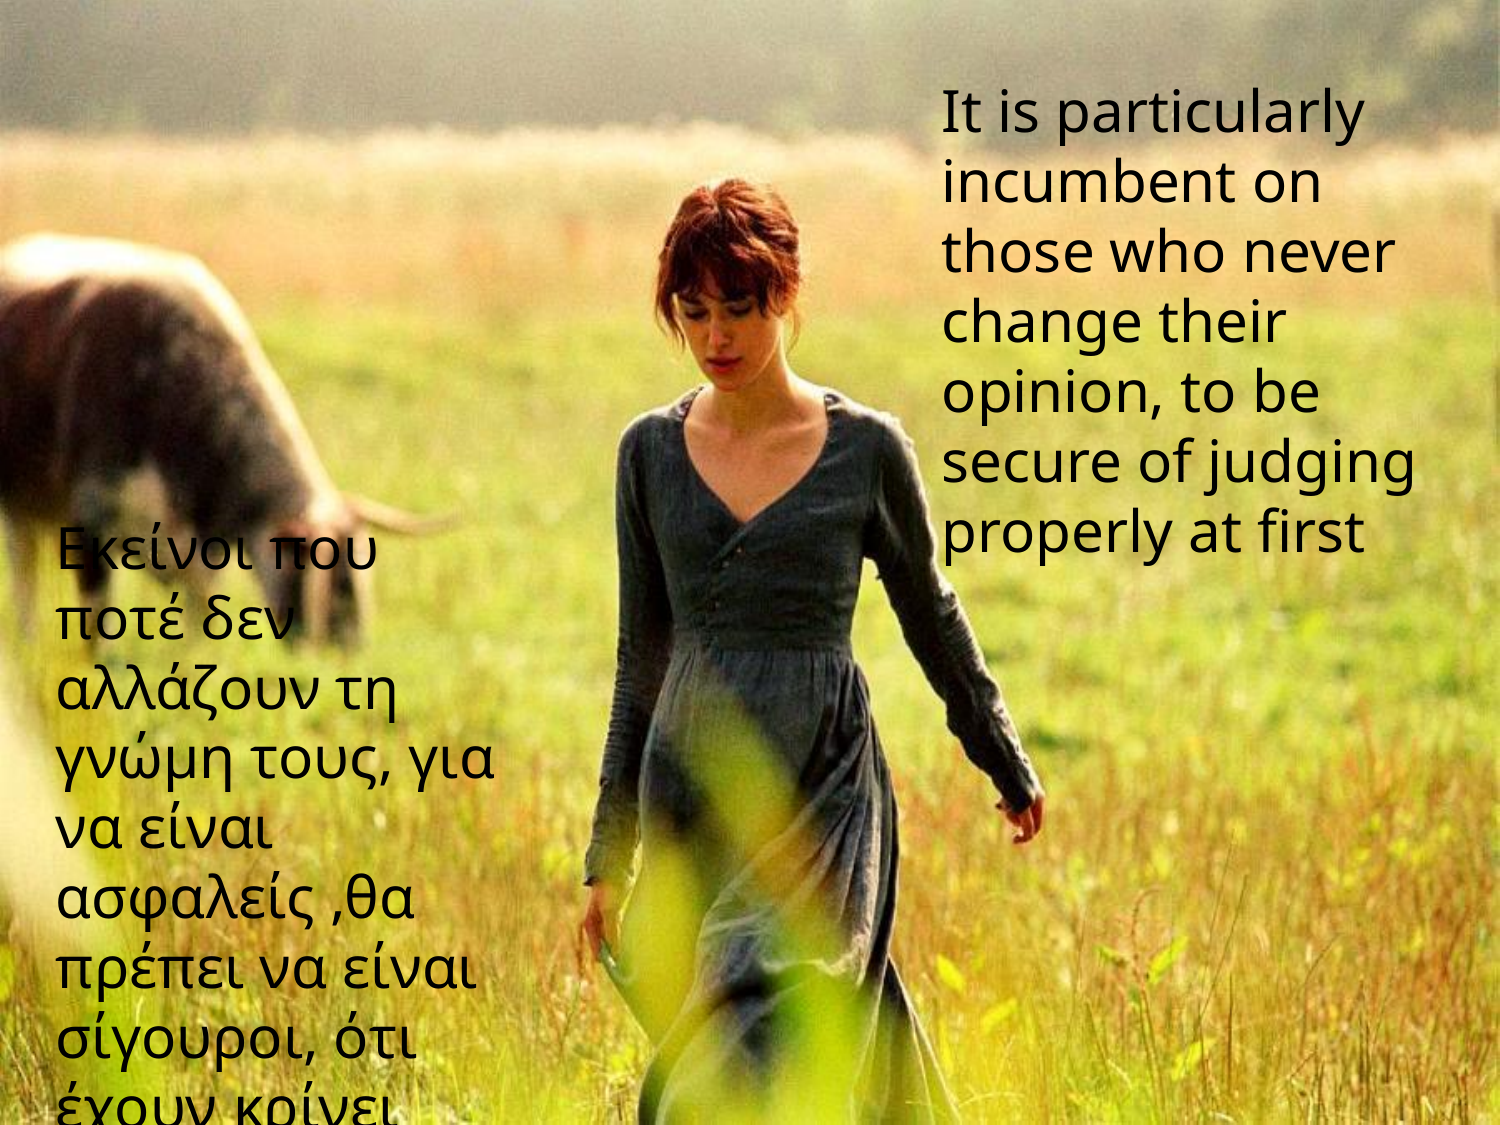

It is particularly incumbent on those who never change their opinion, to be secure of judging properly at first
Εκείνοι που ποτέ δεν αλλάζουν τη γνώμη τους, για να είναι ασφαλείς ,θα πρέπει να είναι σίγουροι, ότι έχουν κρίνει σωστά από την πρώτη στιγμή.